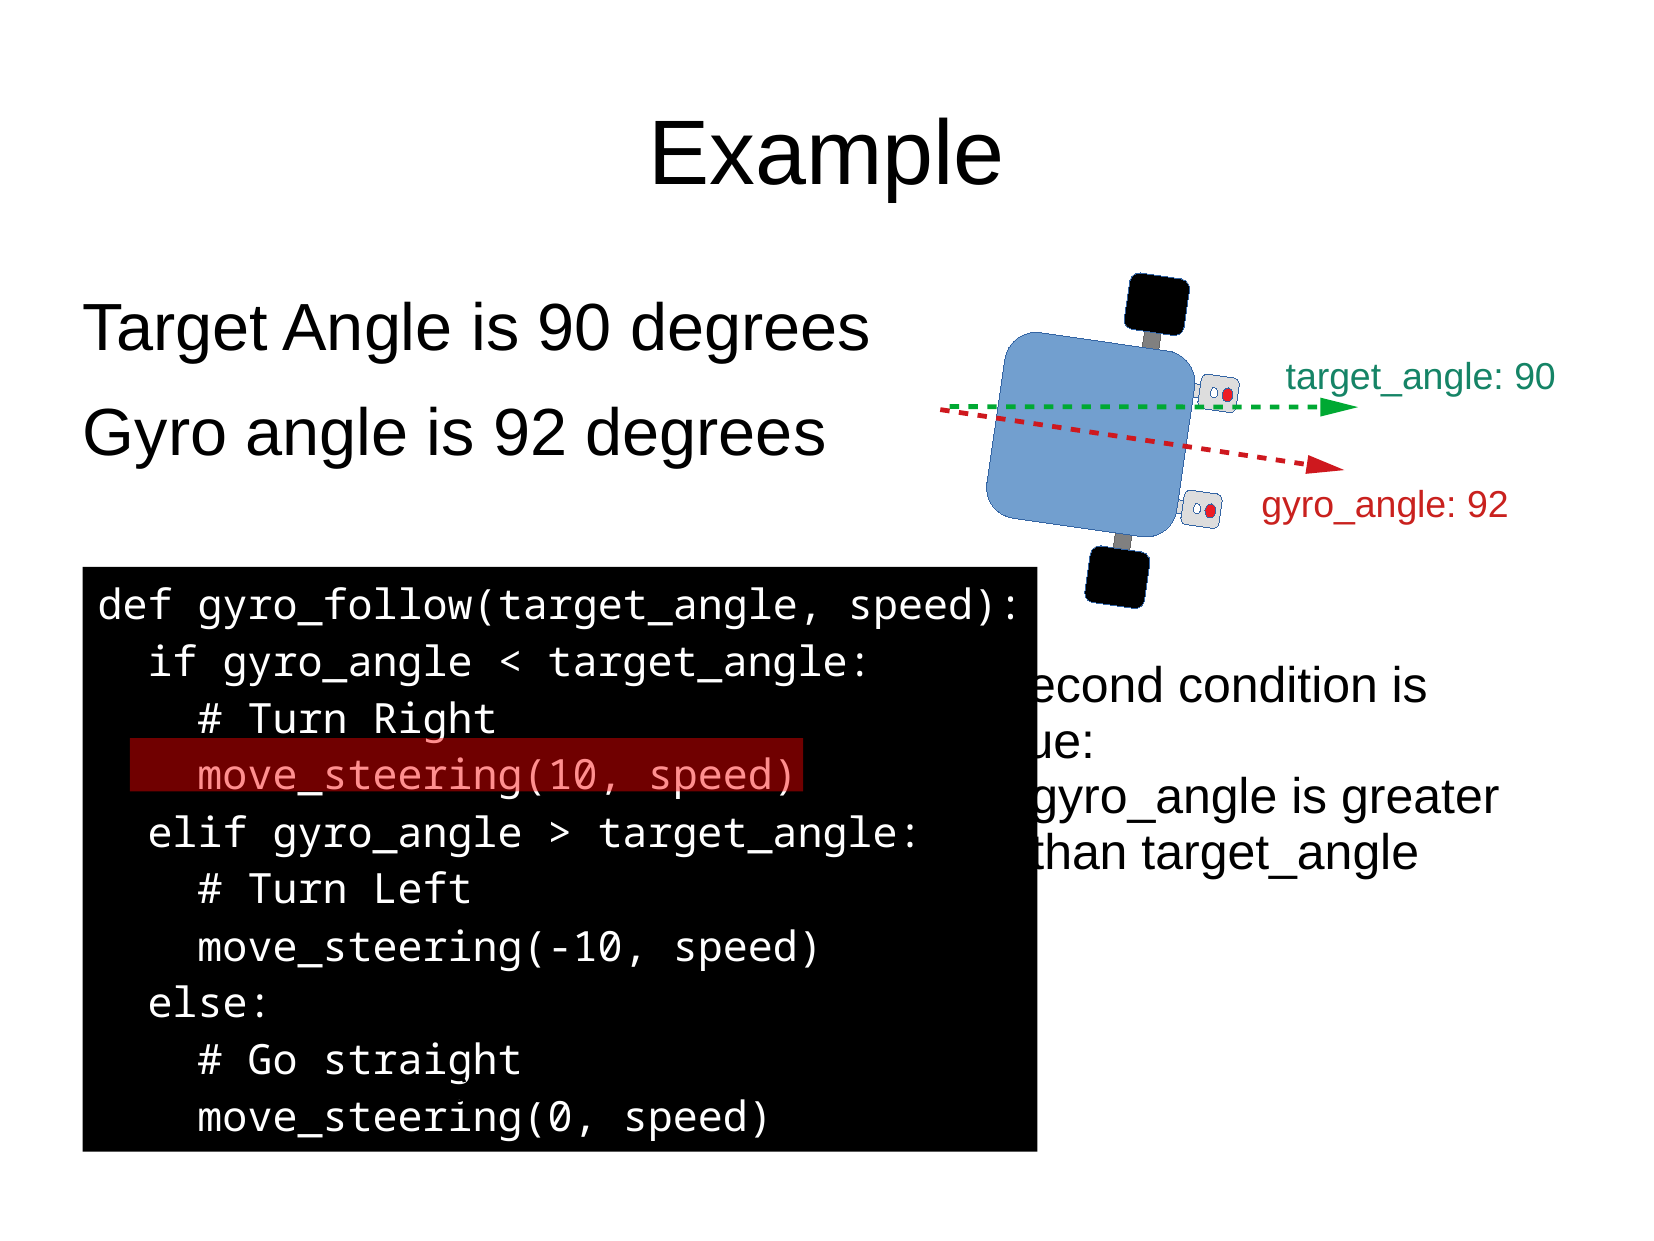

# Example
Target Angle is 90 degrees
Gyro angle is 92 degrees
target_angle: 90
gyro_angle: 92
def gyro_follow(target_angle, speed):
 if gyro_angle < target_angle:
 # Turn Right
 move_steering(10, speed)
 elif gyro_angle > target_angle:
 # Turn Left
 move_steering(-10, speed)
 else:
 # Go straight
 move_steering(0, speed)
Second condition is true:
gyro_angle is greater than target_angle
3 States